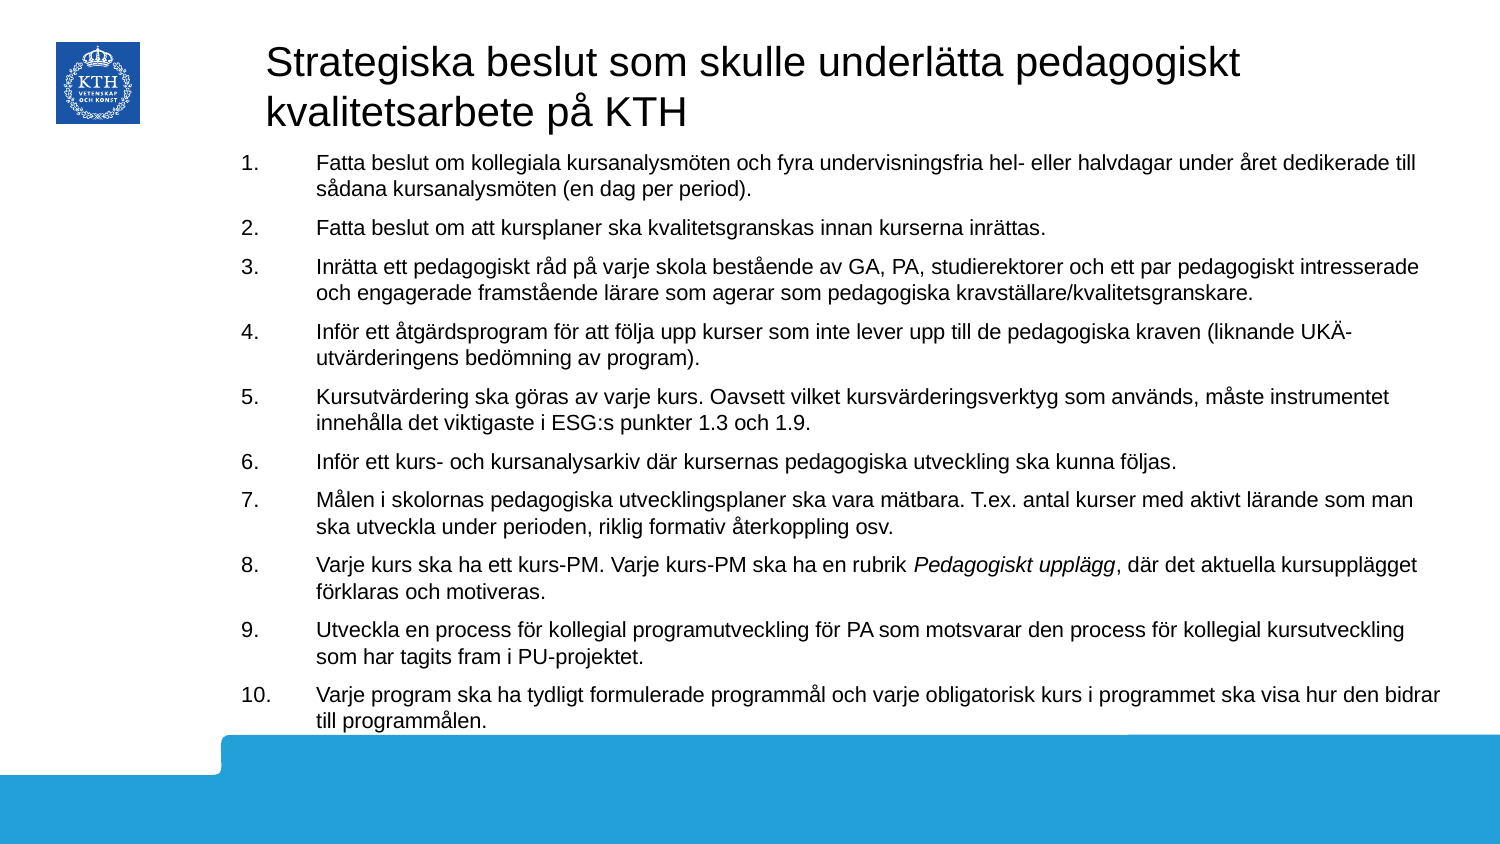

# Strategiska beslut som skulle underlätta pedagogiskt kvalitetsarbete på KTH
Fatta beslut om kollegiala kursanalysmöten och fyra undervisningsfria hel- eller halvdagar under året dedikerade till sådana kursanalysmöten (en dag per period).
Fatta beslut om att kursplaner ska kvalitetsgranskas innan kurserna inrättas.
Inrätta ett pedagogiskt råd på varje skola bestående av GA, PA, studierektorer och ett par pedagogiskt intresserade och engagerade framstående lärare som agerar som pedagogiska kravställare/kvalitetsgranskare.
Inför ett åtgärdsprogram för att följa upp kurser som inte lever upp till de pedagogiska kraven (liknande UKÄ-utvärderingens bedömning av program).
Kursutvärdering ska göras av varje kurs. Oavsett vilket kursvärderingsverktyg som används, måste instrumentet innehålla det viktigaste i ESG:s punkter 1.3 och 1.9.
Inför ett kurs- och kursanalysarkiv där kursernas pedagogiska utveckling ska kunna följas.
Målen i skolornas pedagogiska utvecklingsplaner ska vara mätbara. T.ex. antal kurser med aktivt lärande som man ska utveckla under perioden, riklig formativ återkoppling osv.
Varje kurs ska ha ett kurs-PM. Varje kurs-PM ska ha en rubrik Pedagogiskt upplägg, där det aktuella kursupplägget förklaras och motiveras.
Utveckla en process för kollegial programutveckling för PA som motsvarar den process för kollegial kursutveckling som har tagits fram i PU-projektet.
Varje program ska ha tydligt formulerade programmål och varje obligatorisk kurs i programmet ska visa hur den bidrar till programmålen.